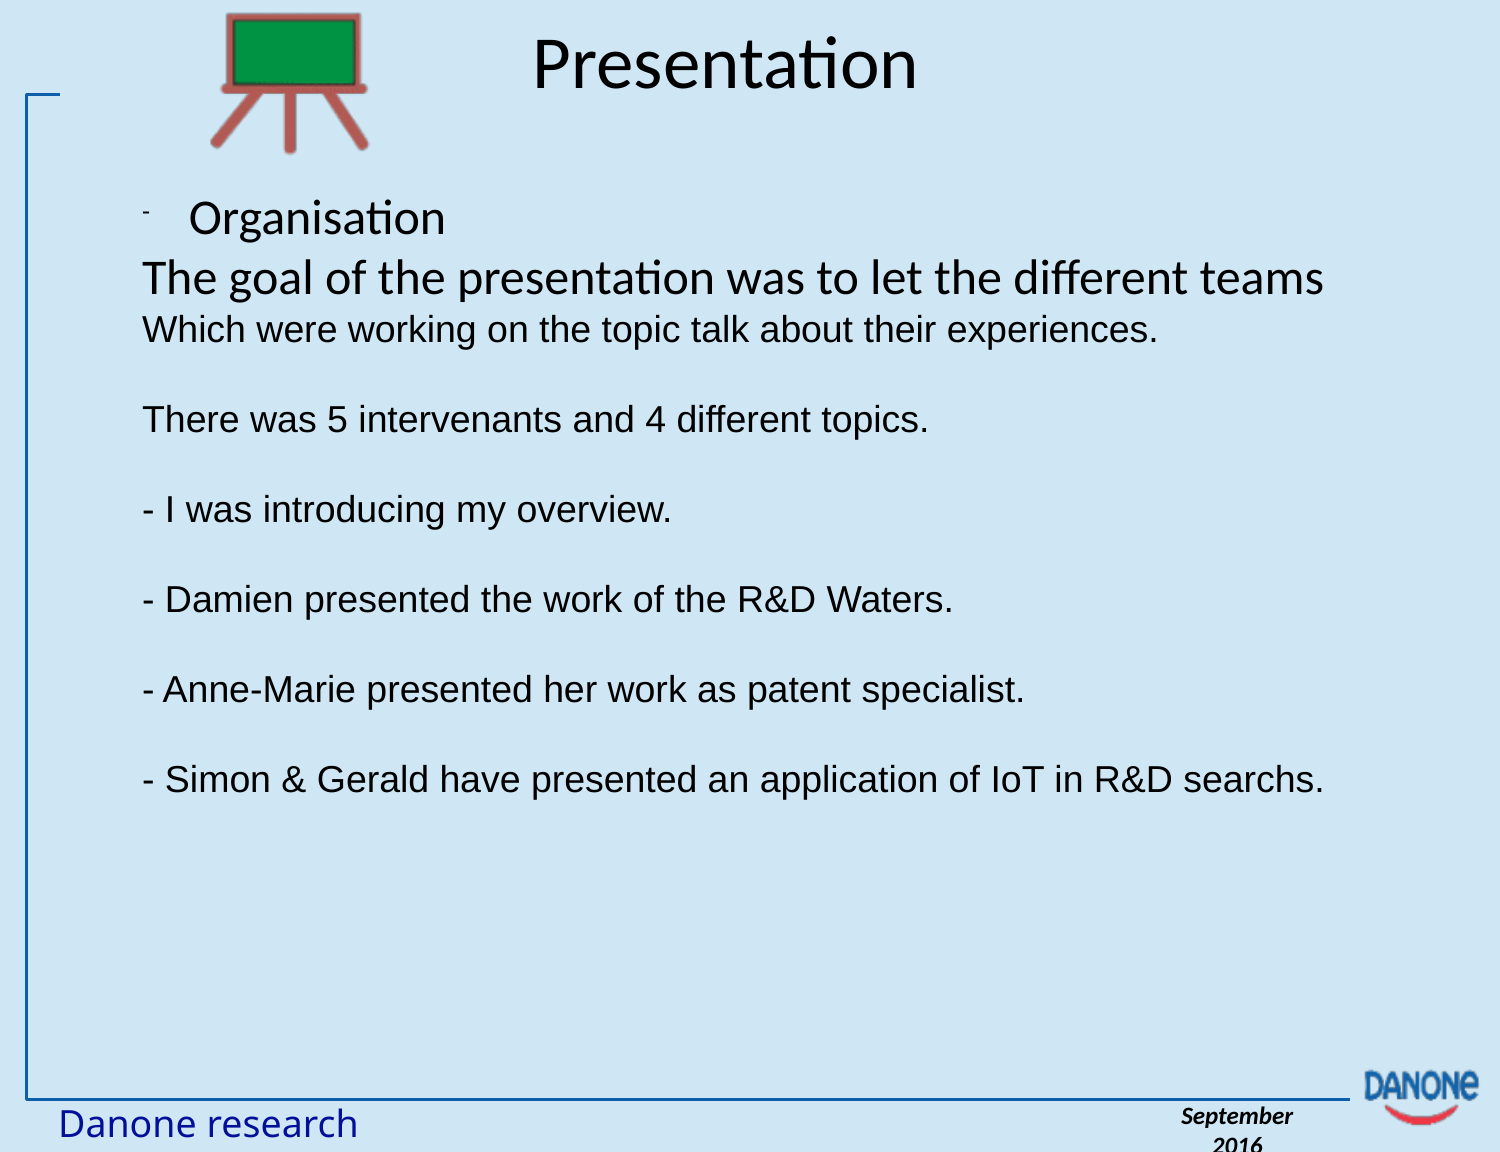

Presentation
Organisation
The goal of the presentation was to let the different teams
Which were working on the topic talk about their experiences.
There was 5 intervenants and 4 different topics.
- I was introducing my overview.
- Damien presented the work of the R&D Waters.
- Anne-Marie presented her work as patent specialist.
- Simon & Gerald have presented an application of IoT in R&D searchs.
Danone research
September 2016